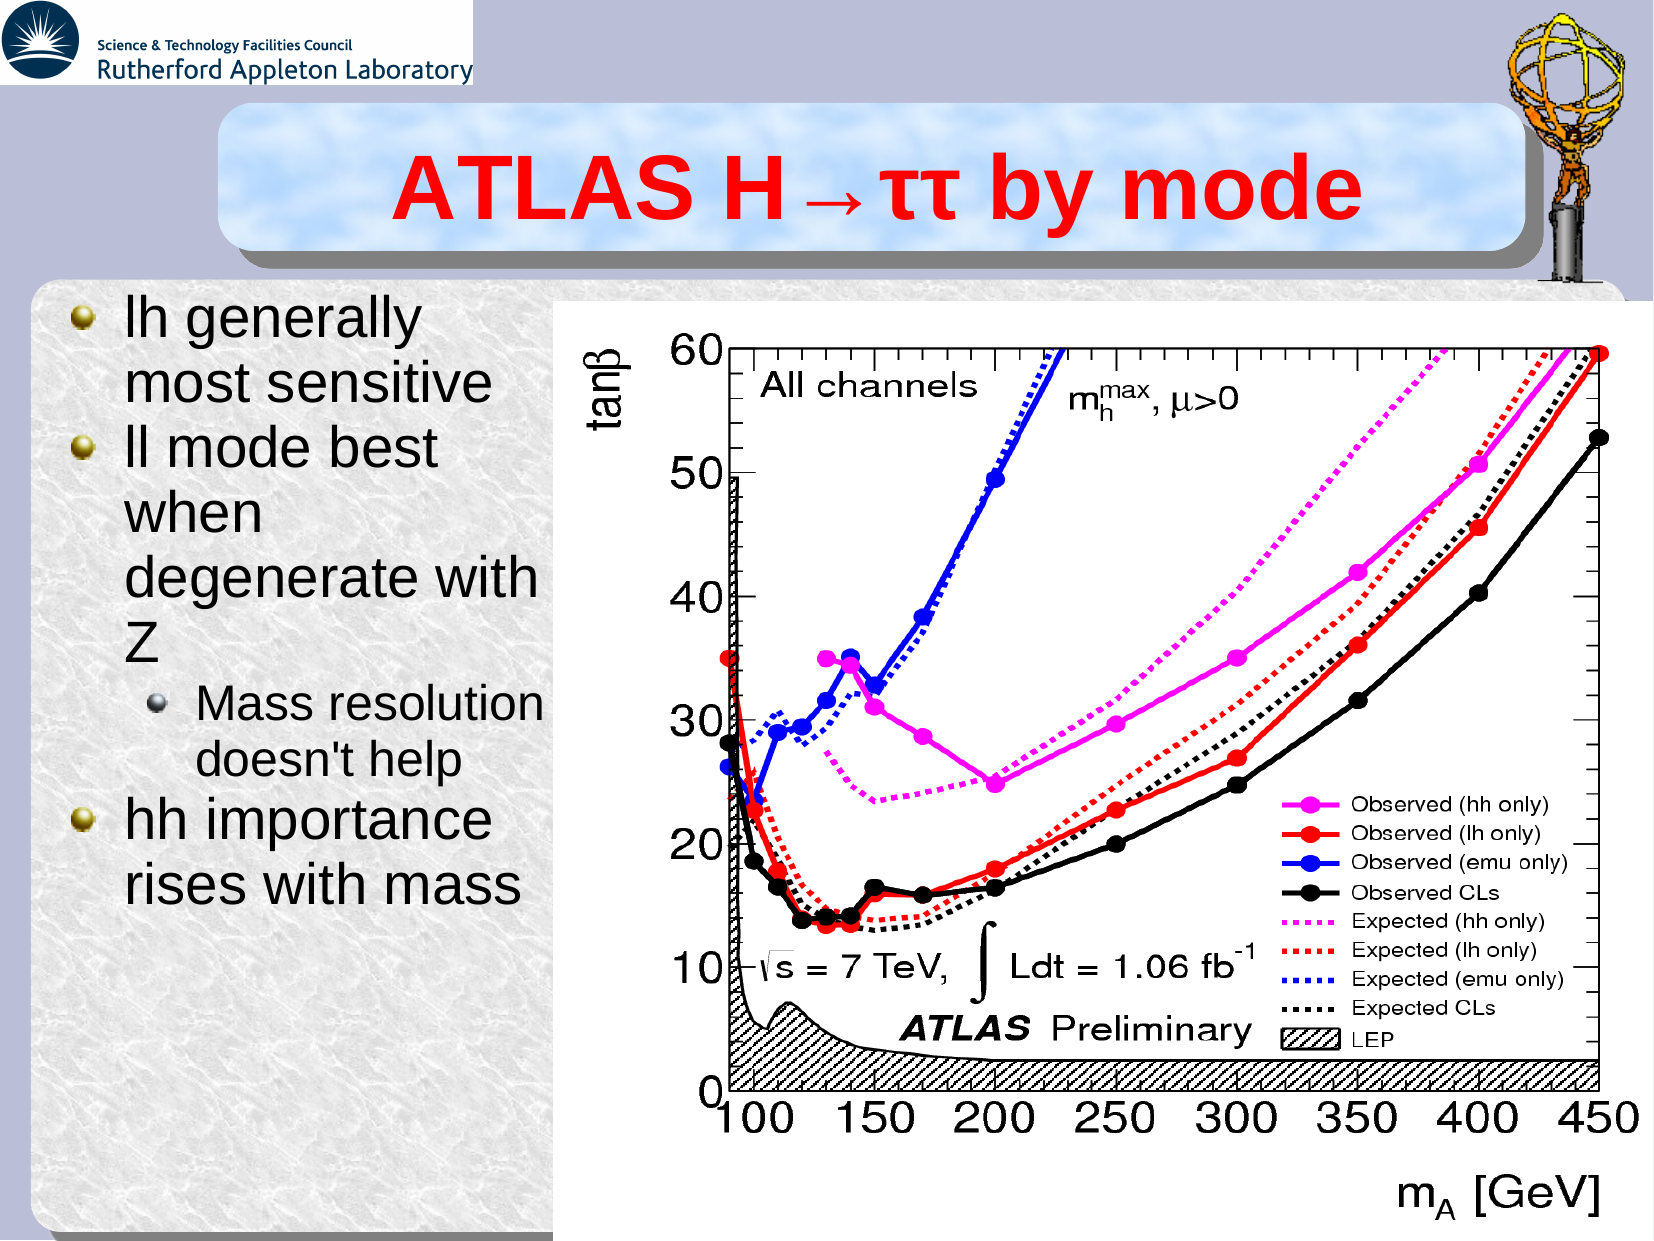

# ATLAS H→ττ by mode
lh generally most sensitive
ll mode best when degenerate with Z
Mass resolution doesn't help
hh importance rises with mass